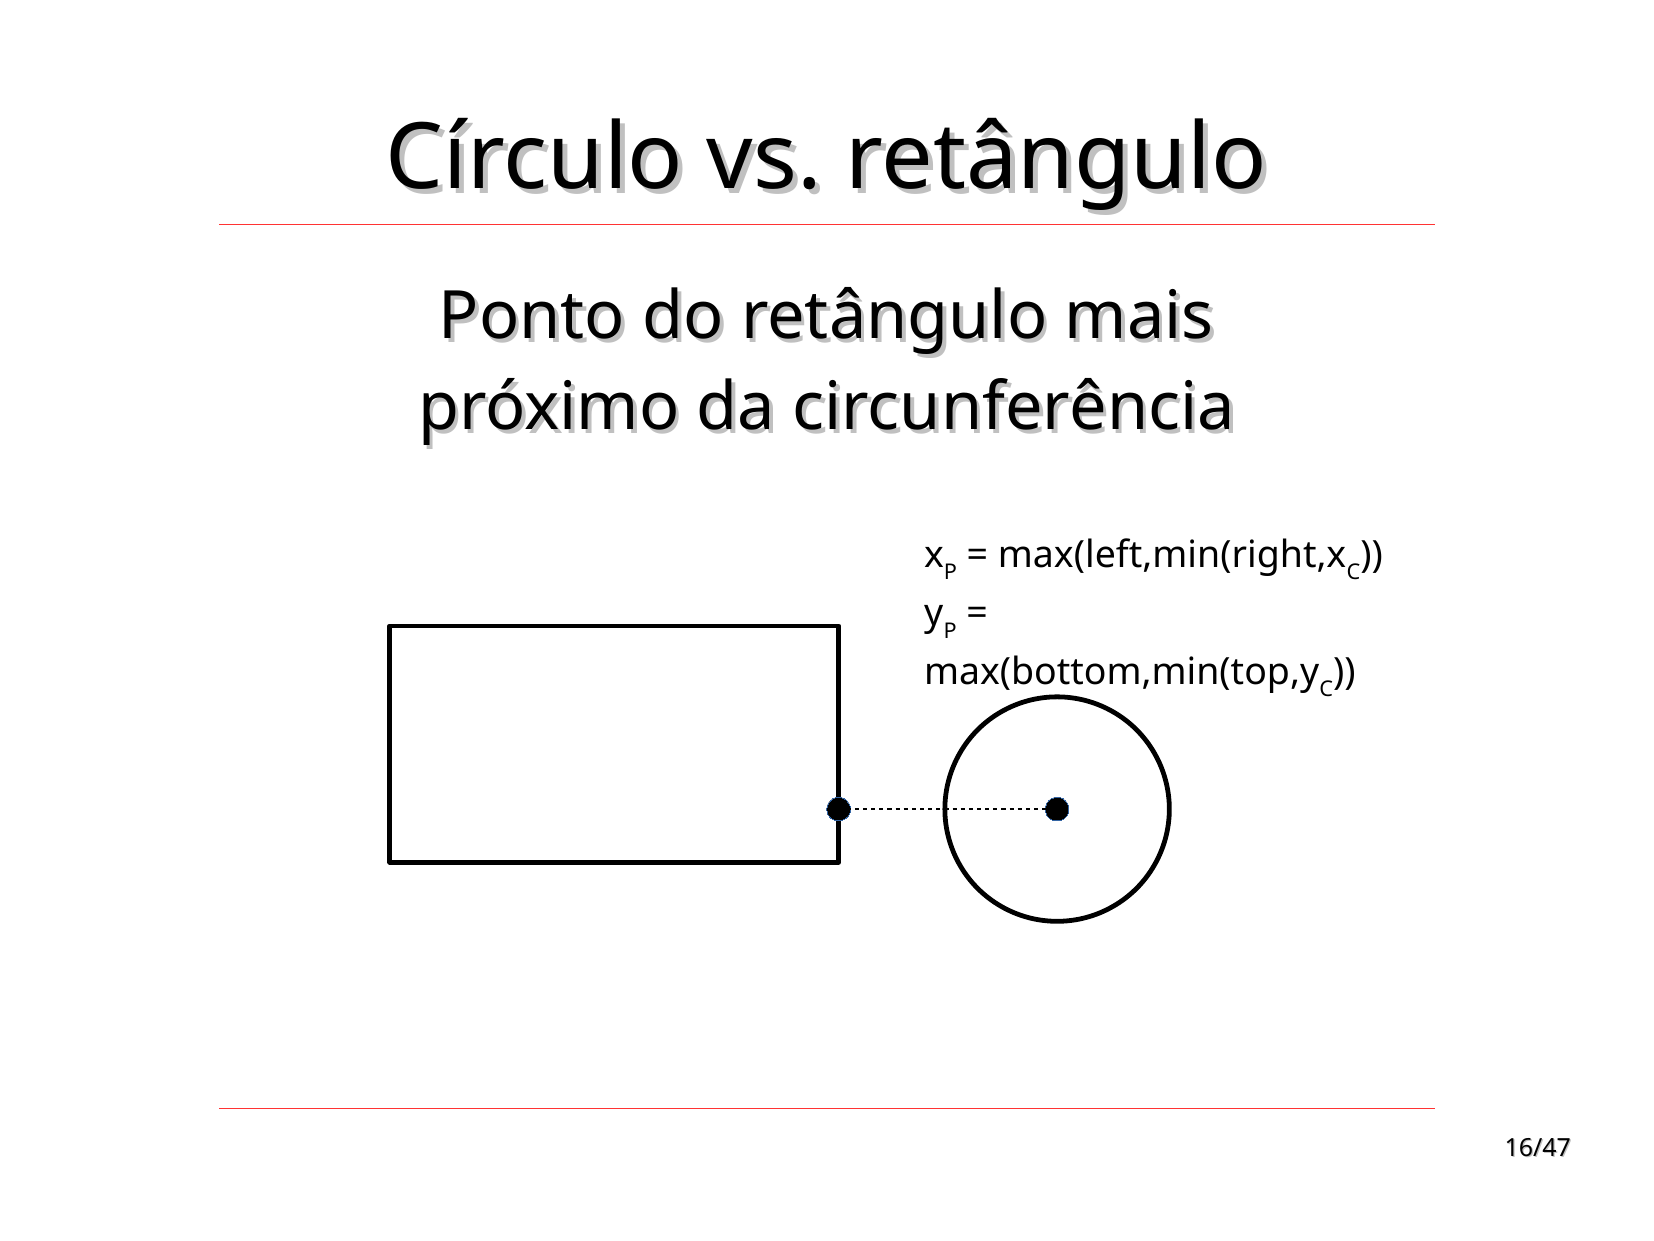

# Círculo vs. retângulo
Ponto do retângulo mais próximo da circunferência
xP = max(left,min(right,xC))
yP = max(bottom,min(top,yC))
P
16